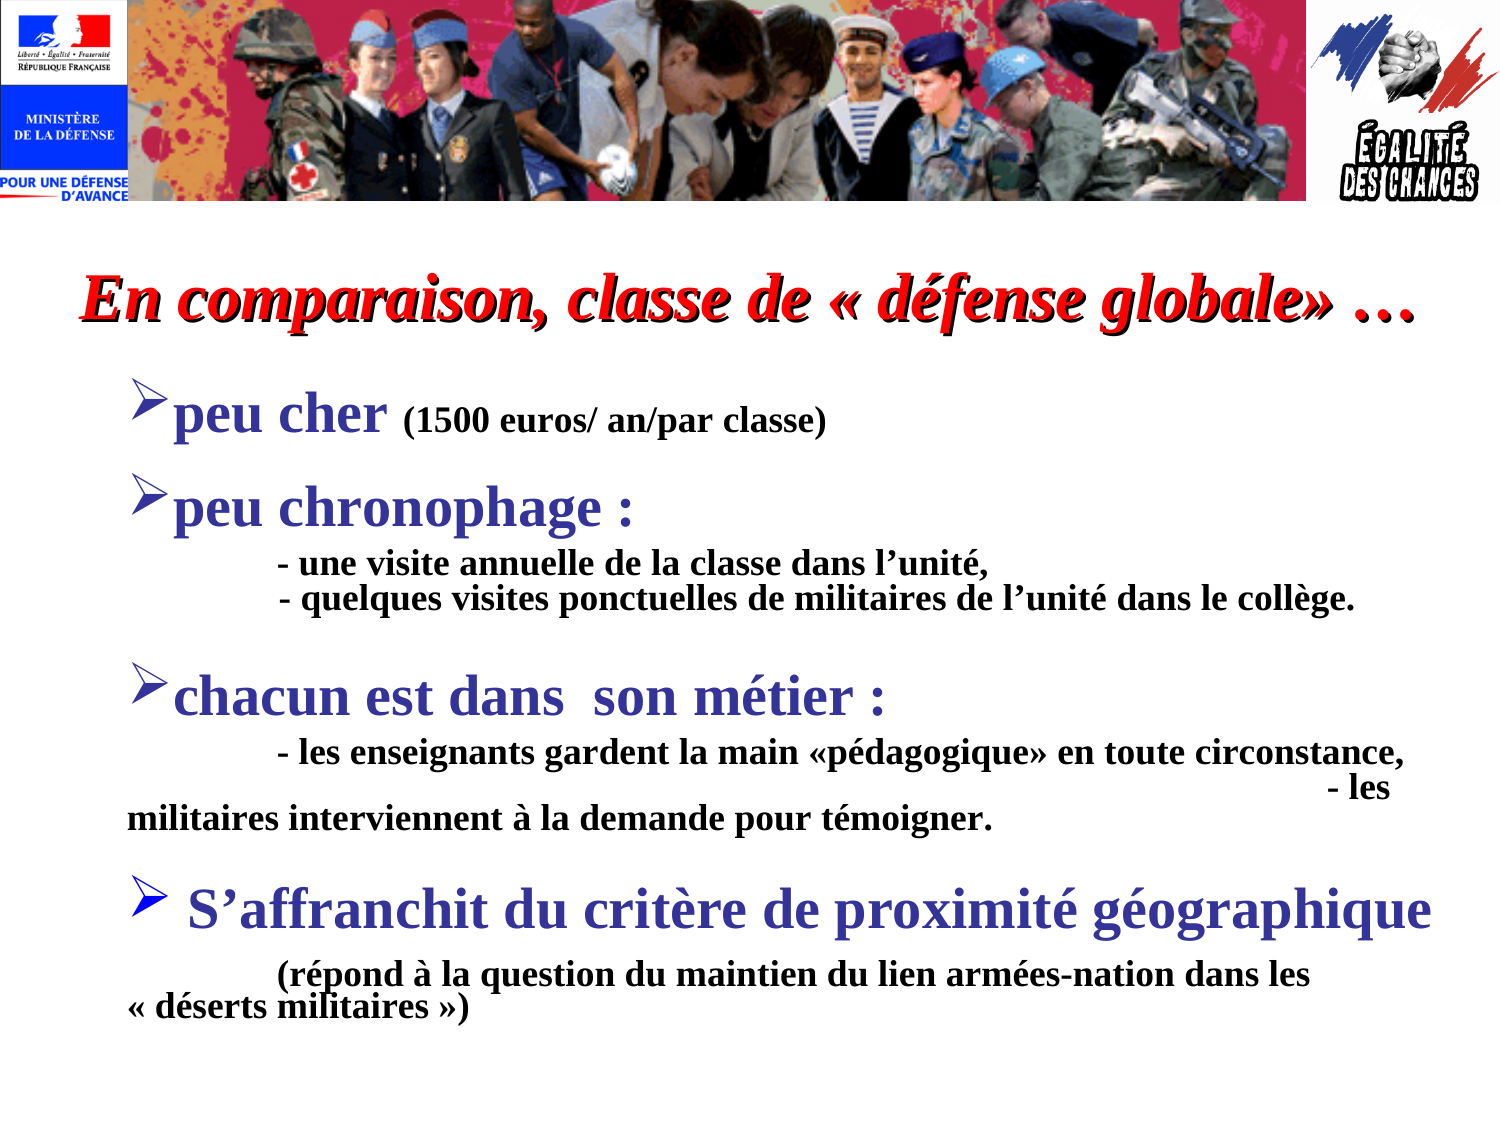

En comparaison, classe de « défense globale» …
peu cher (1500 euros/ an/par classe)
peu chronophage :					 	- une visite annuelle de la classe dans l’unité,
 - quelques visites ponctuelles de militaires de l’unité dans le collège.
chacun est dans son métier : 	 	 	- les enseignants gardent la main «pédagogique» en toute circonstance, 	- les militaires interviennent à la demande pour témoigner.
 S’affranchit du critère de proximité géographique
	(répond à la question du maintien du lien armées-nation dans les 	« déserts militaires »)